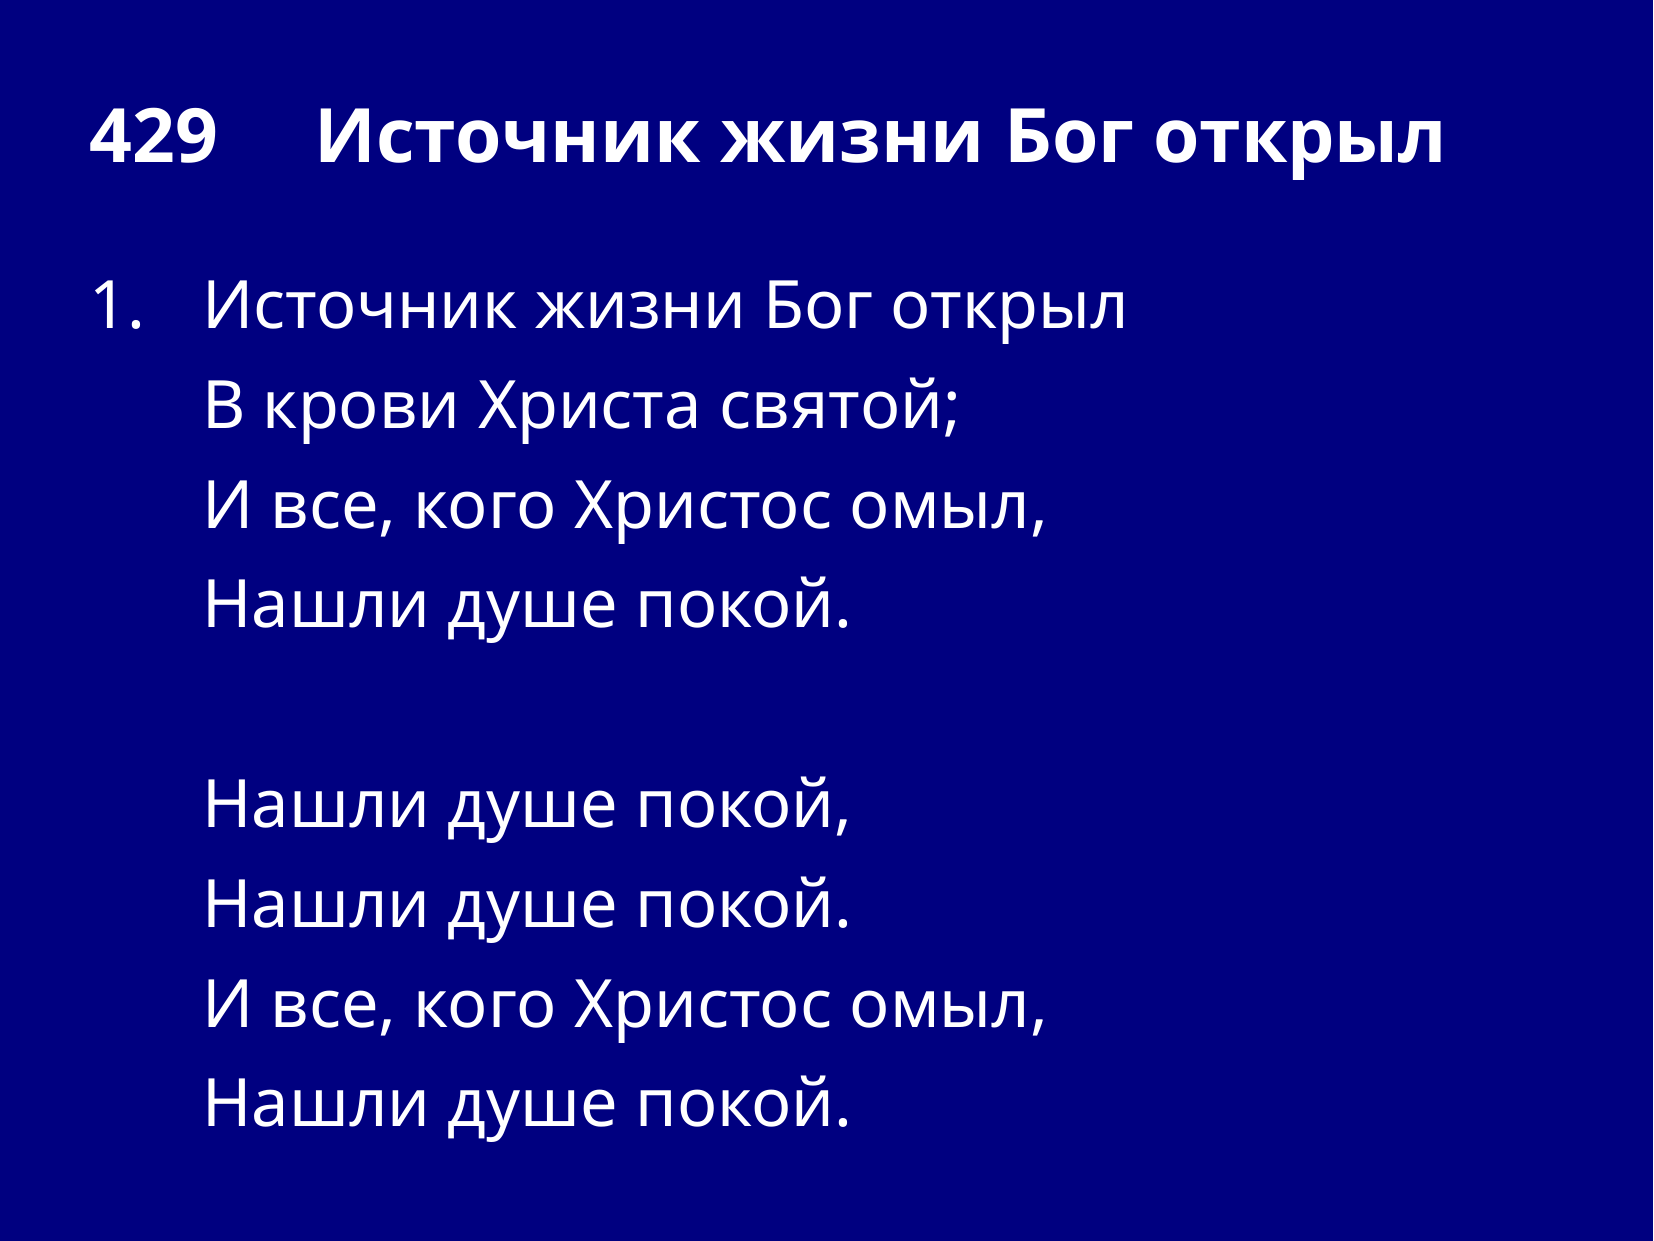

429	Источник жизни Бог открыл
1.	Источник жизни Бог открыл
	В крови Христа святой;
	И все, кого Христос омыл,
	Нашли душе покой.
	Нашли душе покой,
	Нашли душе покой.
	И все, кого Христос омыл,
	Нашли душе покой.